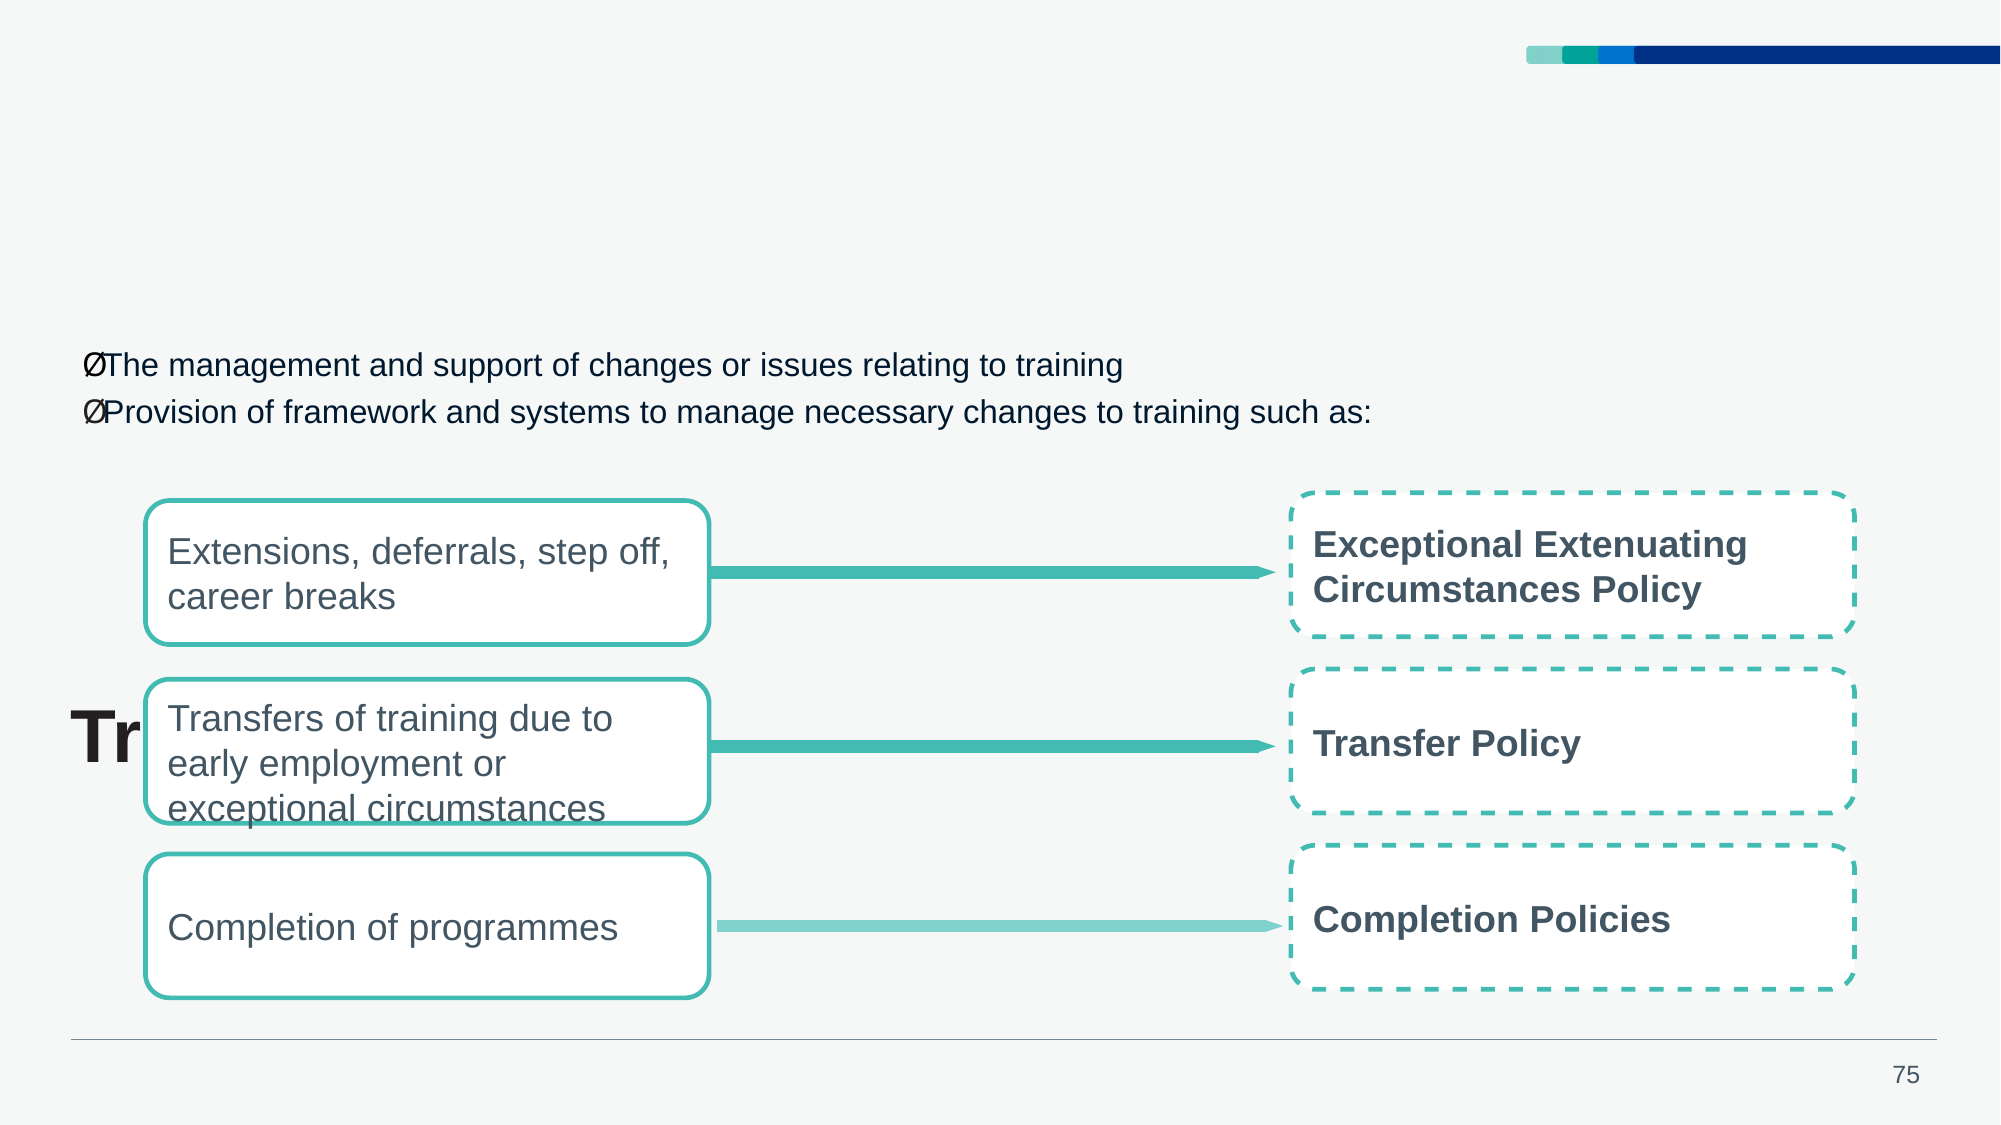

# The management and support of changes or issues relating to training
Provision of framework and systems to manage necessary changes to training such as:
Training support
Exceptional Extenuating Circumstances Policy
Extensions, deferrals, step off, career breaks
Transfer Policy
Transfers of training due to early employment or exceptional circumstances
Completion Policies
Completion of programmes